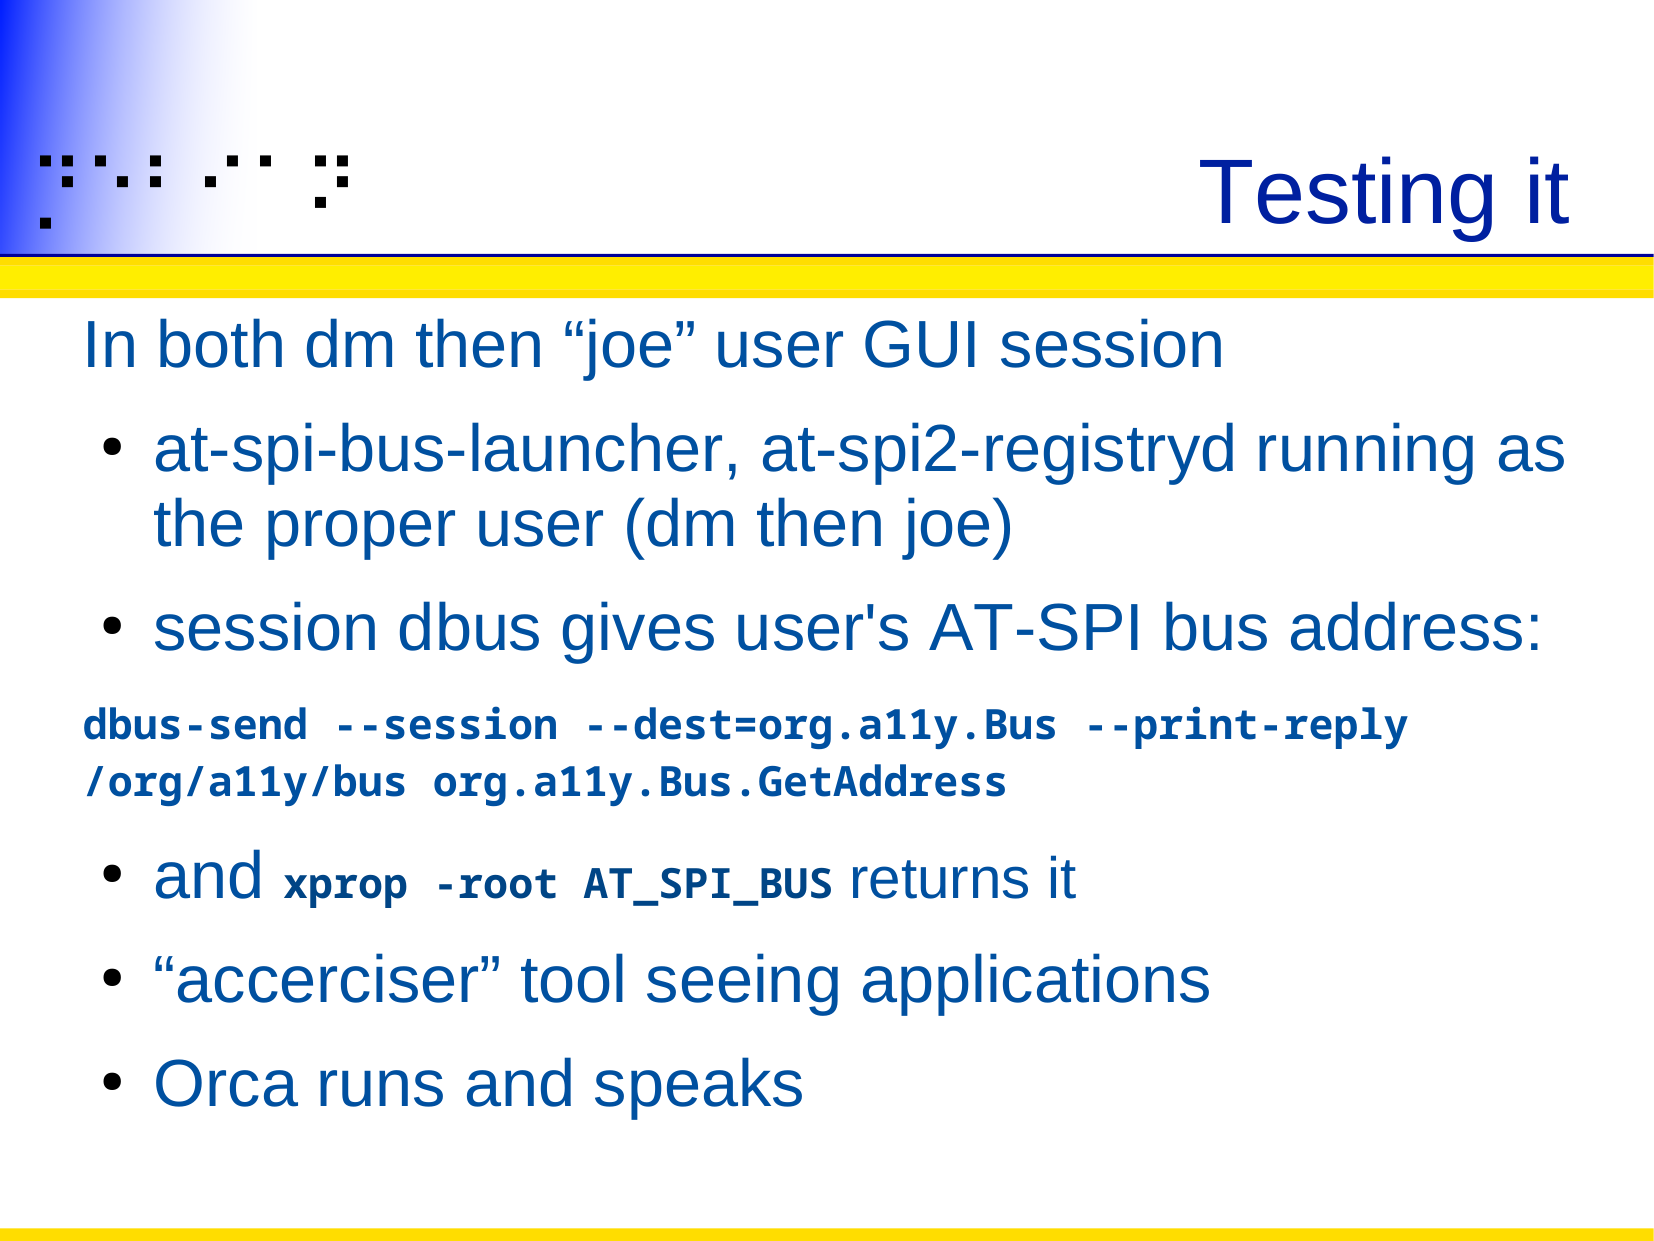

# Testing it
In both dm then “joe” user GUI session
at-spi-bus-launcher, at-spi2-registryd running as the proper user (dm then joe)
session dbus gives user's AT-SPI bus address:
dbus-send --session --dest=org.a11y.Bus --print-reply /org/a11y/bus org.a11y.Bus.GetAddress
and xprop -root AT_SPI_BUS returns it
“accerciser” tool seeing applications
Orca runs and speaks